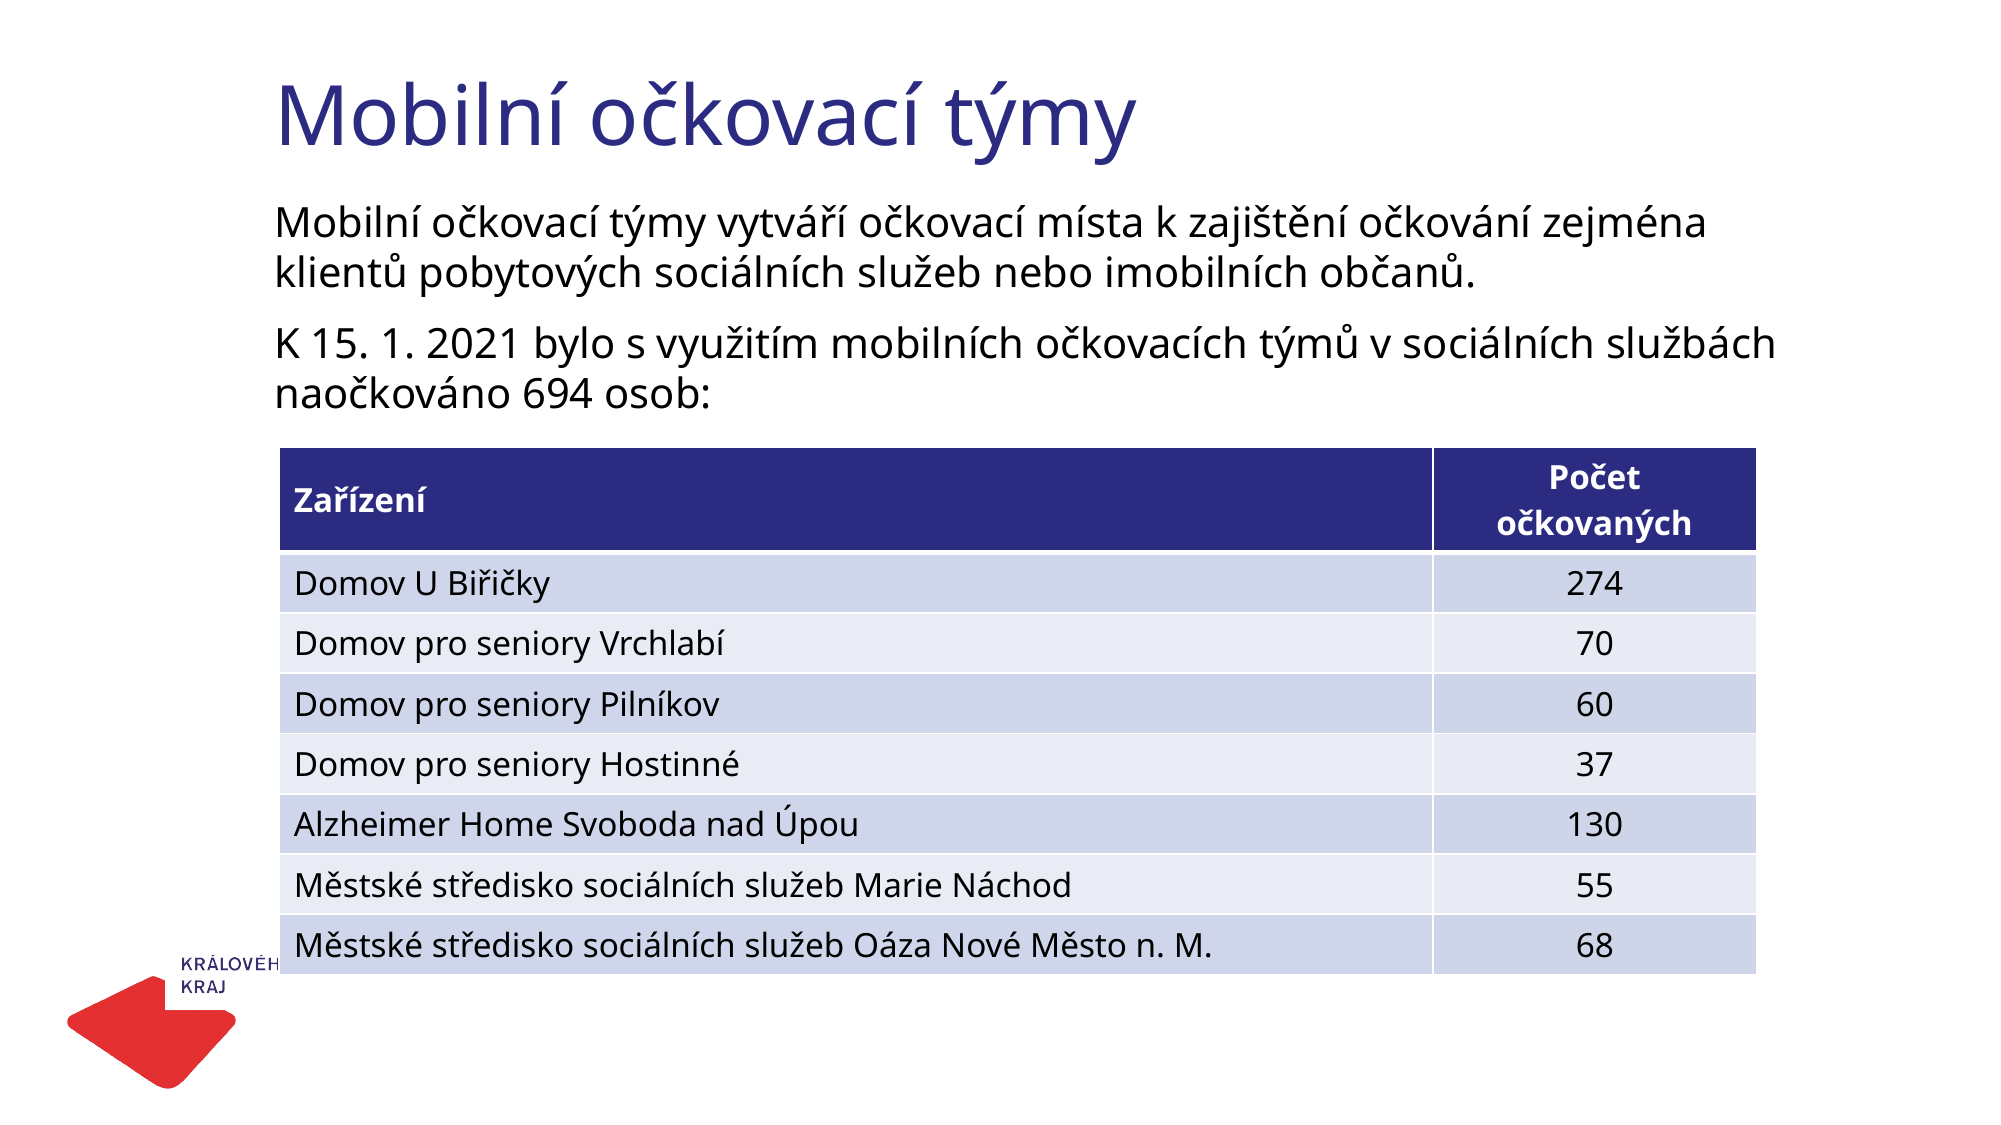

# Mobilní očkovací týmy
Mobilní očkovací týmy vytváří očkovací místa k zajištění očkování zejména klientů pobytových sociálních služeb nebo imobilních občanů.
K 15. 1. 2021 bylo s využitím mobilních očkovacích týmů v sociálních službách naočkováno 694 osob:
| Zařízení | Počet očkovaných |
| --- | --- |
| Domov U Biřičky | 274 |
| Domov pro seniory Vrchlabí | 70 |
| Domov pro seniory Pilníkov | 60 |
| Domov pro seniory Hostinné | 37 |
| Alzheimer Home Svoboda nad Úpou | 130 |
| Městské středisko sociálních služeb Marie Náchod | 55 |
| Městské středisko sociálních služeb Oáza Nové Město n. M. | 68 |